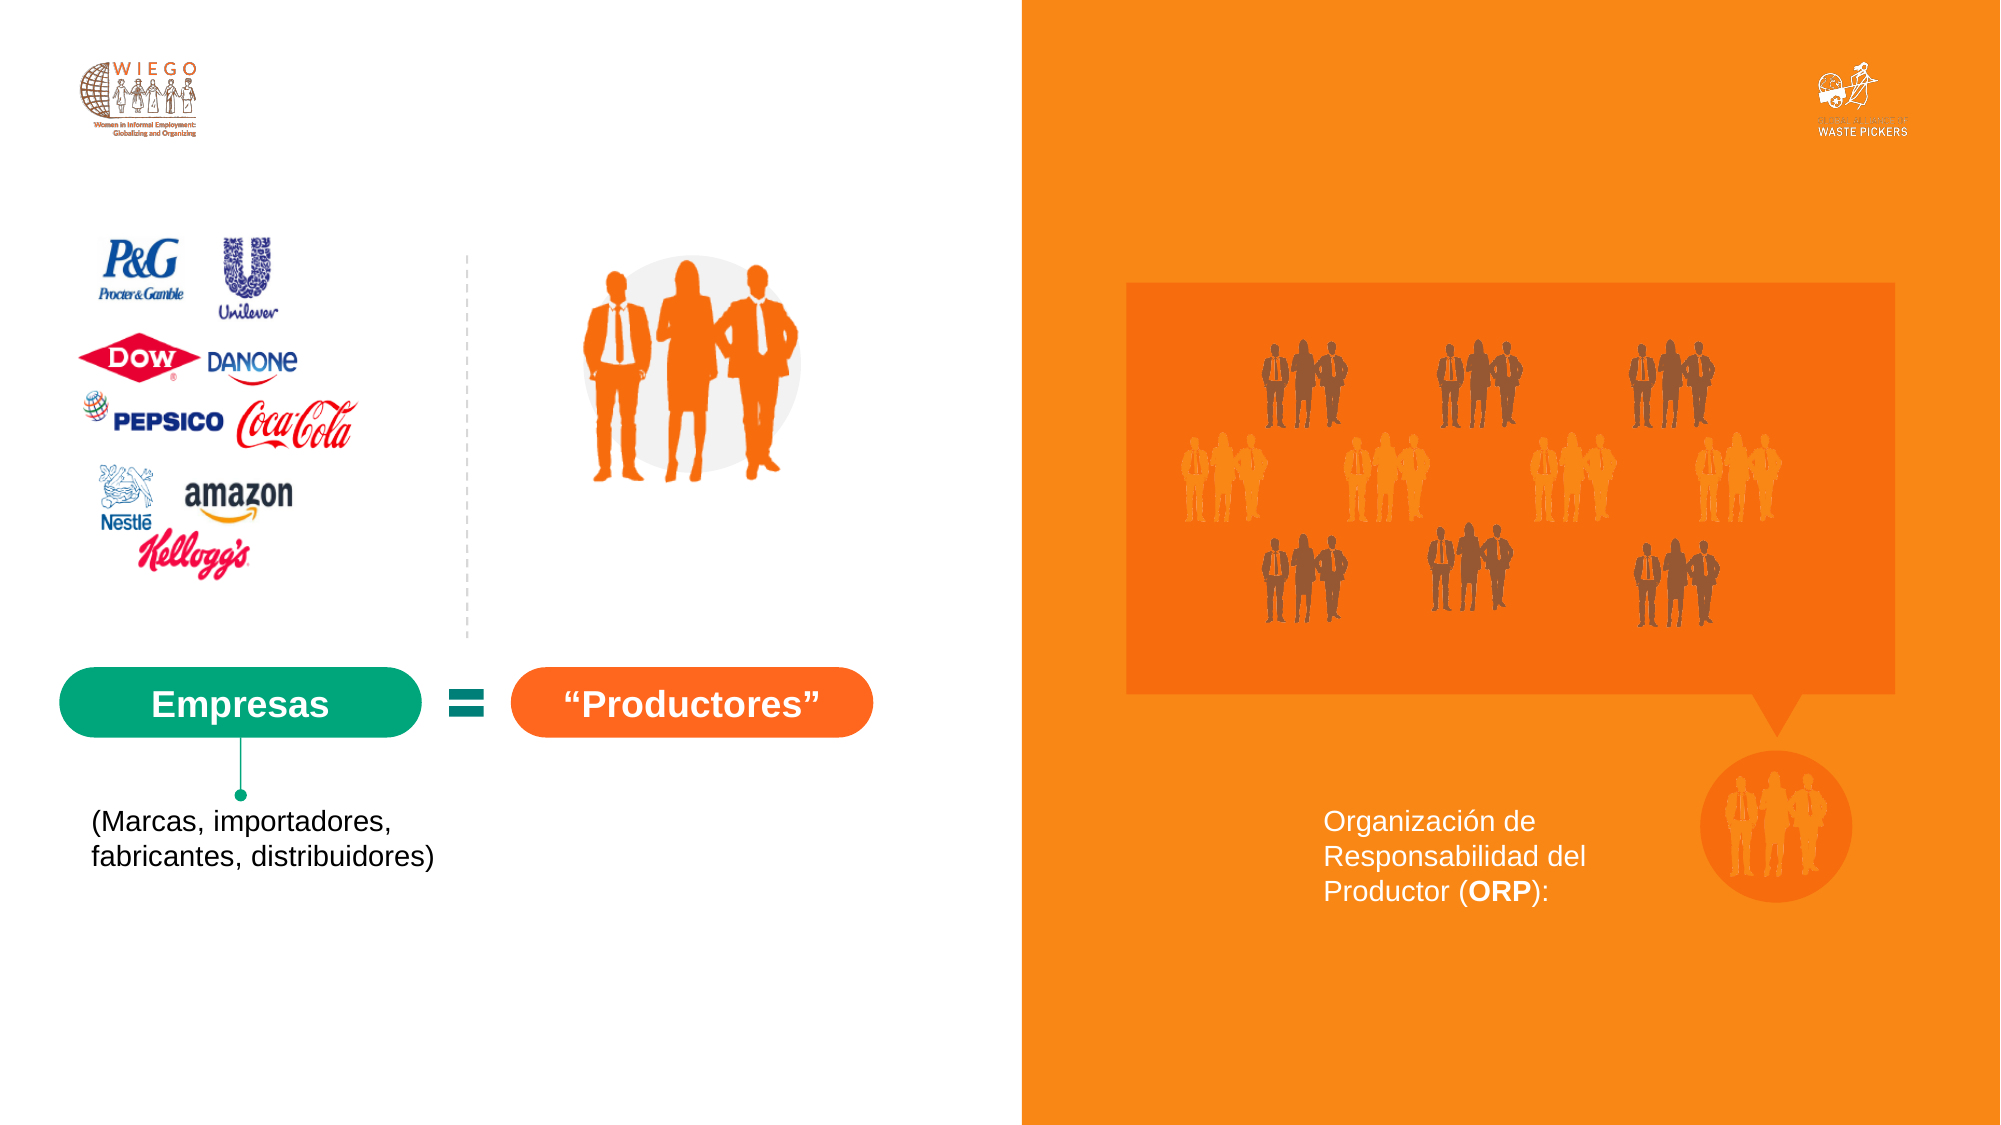

Empresas
“Productores”
(Marcas, importadores,
fabricantes, distribuidores)
Organización de Responsabilidad del Productor (ORP):